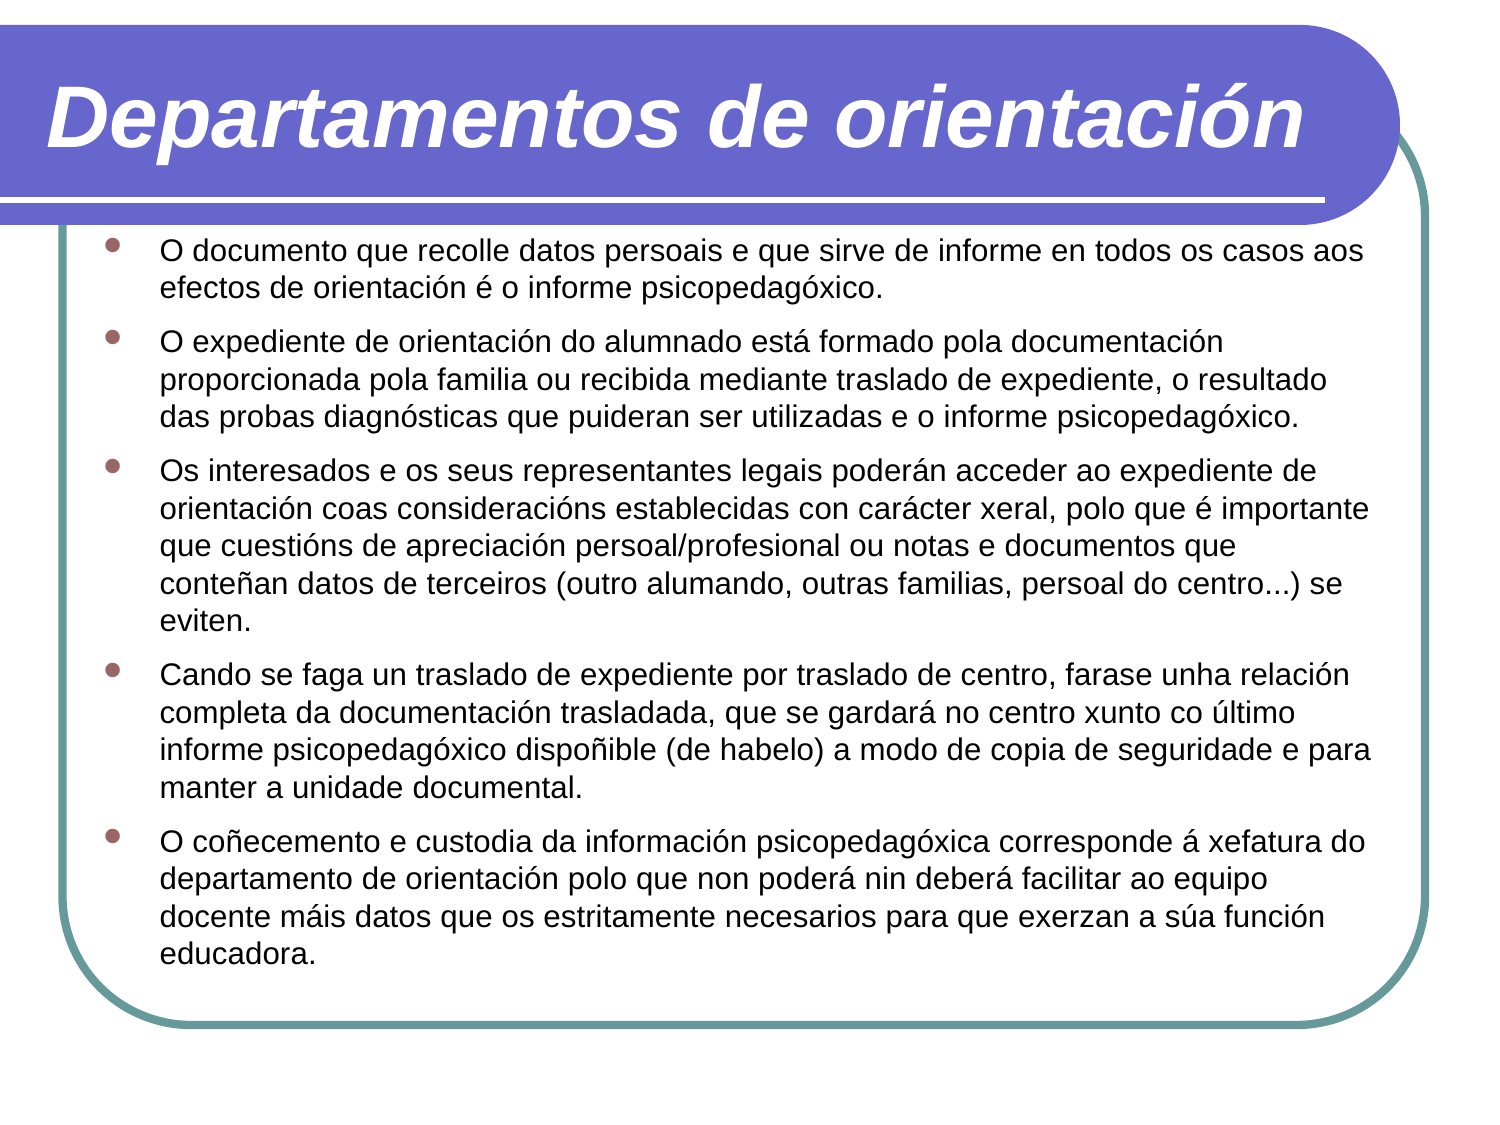

# Departamentos de orientación
O documento que recolle datos persoais e que sirve de informe en todos os casos aos efectos de orientación é o informe psicopedagóxico.
O expediente de orientación do alumnado está formado pola documentación proporcionada pola familia ou recibida mediante traslado de expediente, o resultado das probas diagnósticas que puideran ser utilizadas e o informe psicopedagóxico.
Os interesados e os seus representantes legais poderán acceder ao expediente de orientación coas consideracións establecidas con carácter xeral, polo que é importante que cuestións de apreciación persoal/profesional ou notas e documentos que conteñan datos de terceiros (outro alumando, outras familias, persoal do centro...) se eviten.
Cando se faga un traslado de expediente por traslado de centro, farase unha relación completa da documentación trasladada, que se gardará no centro xunto co último informe psicopedagóxico dispoñible (de habelo) a modo de copia de seguridade e para manter a unidade documental.
O coñecemento e custodia da información psicopedagóxica corresponde á xefatura do departamento de orientación polo que non poderá nin deberá facilitar ao equipo docente máis datos que os estritamente necesarios para que exerzan a súa función educadora.